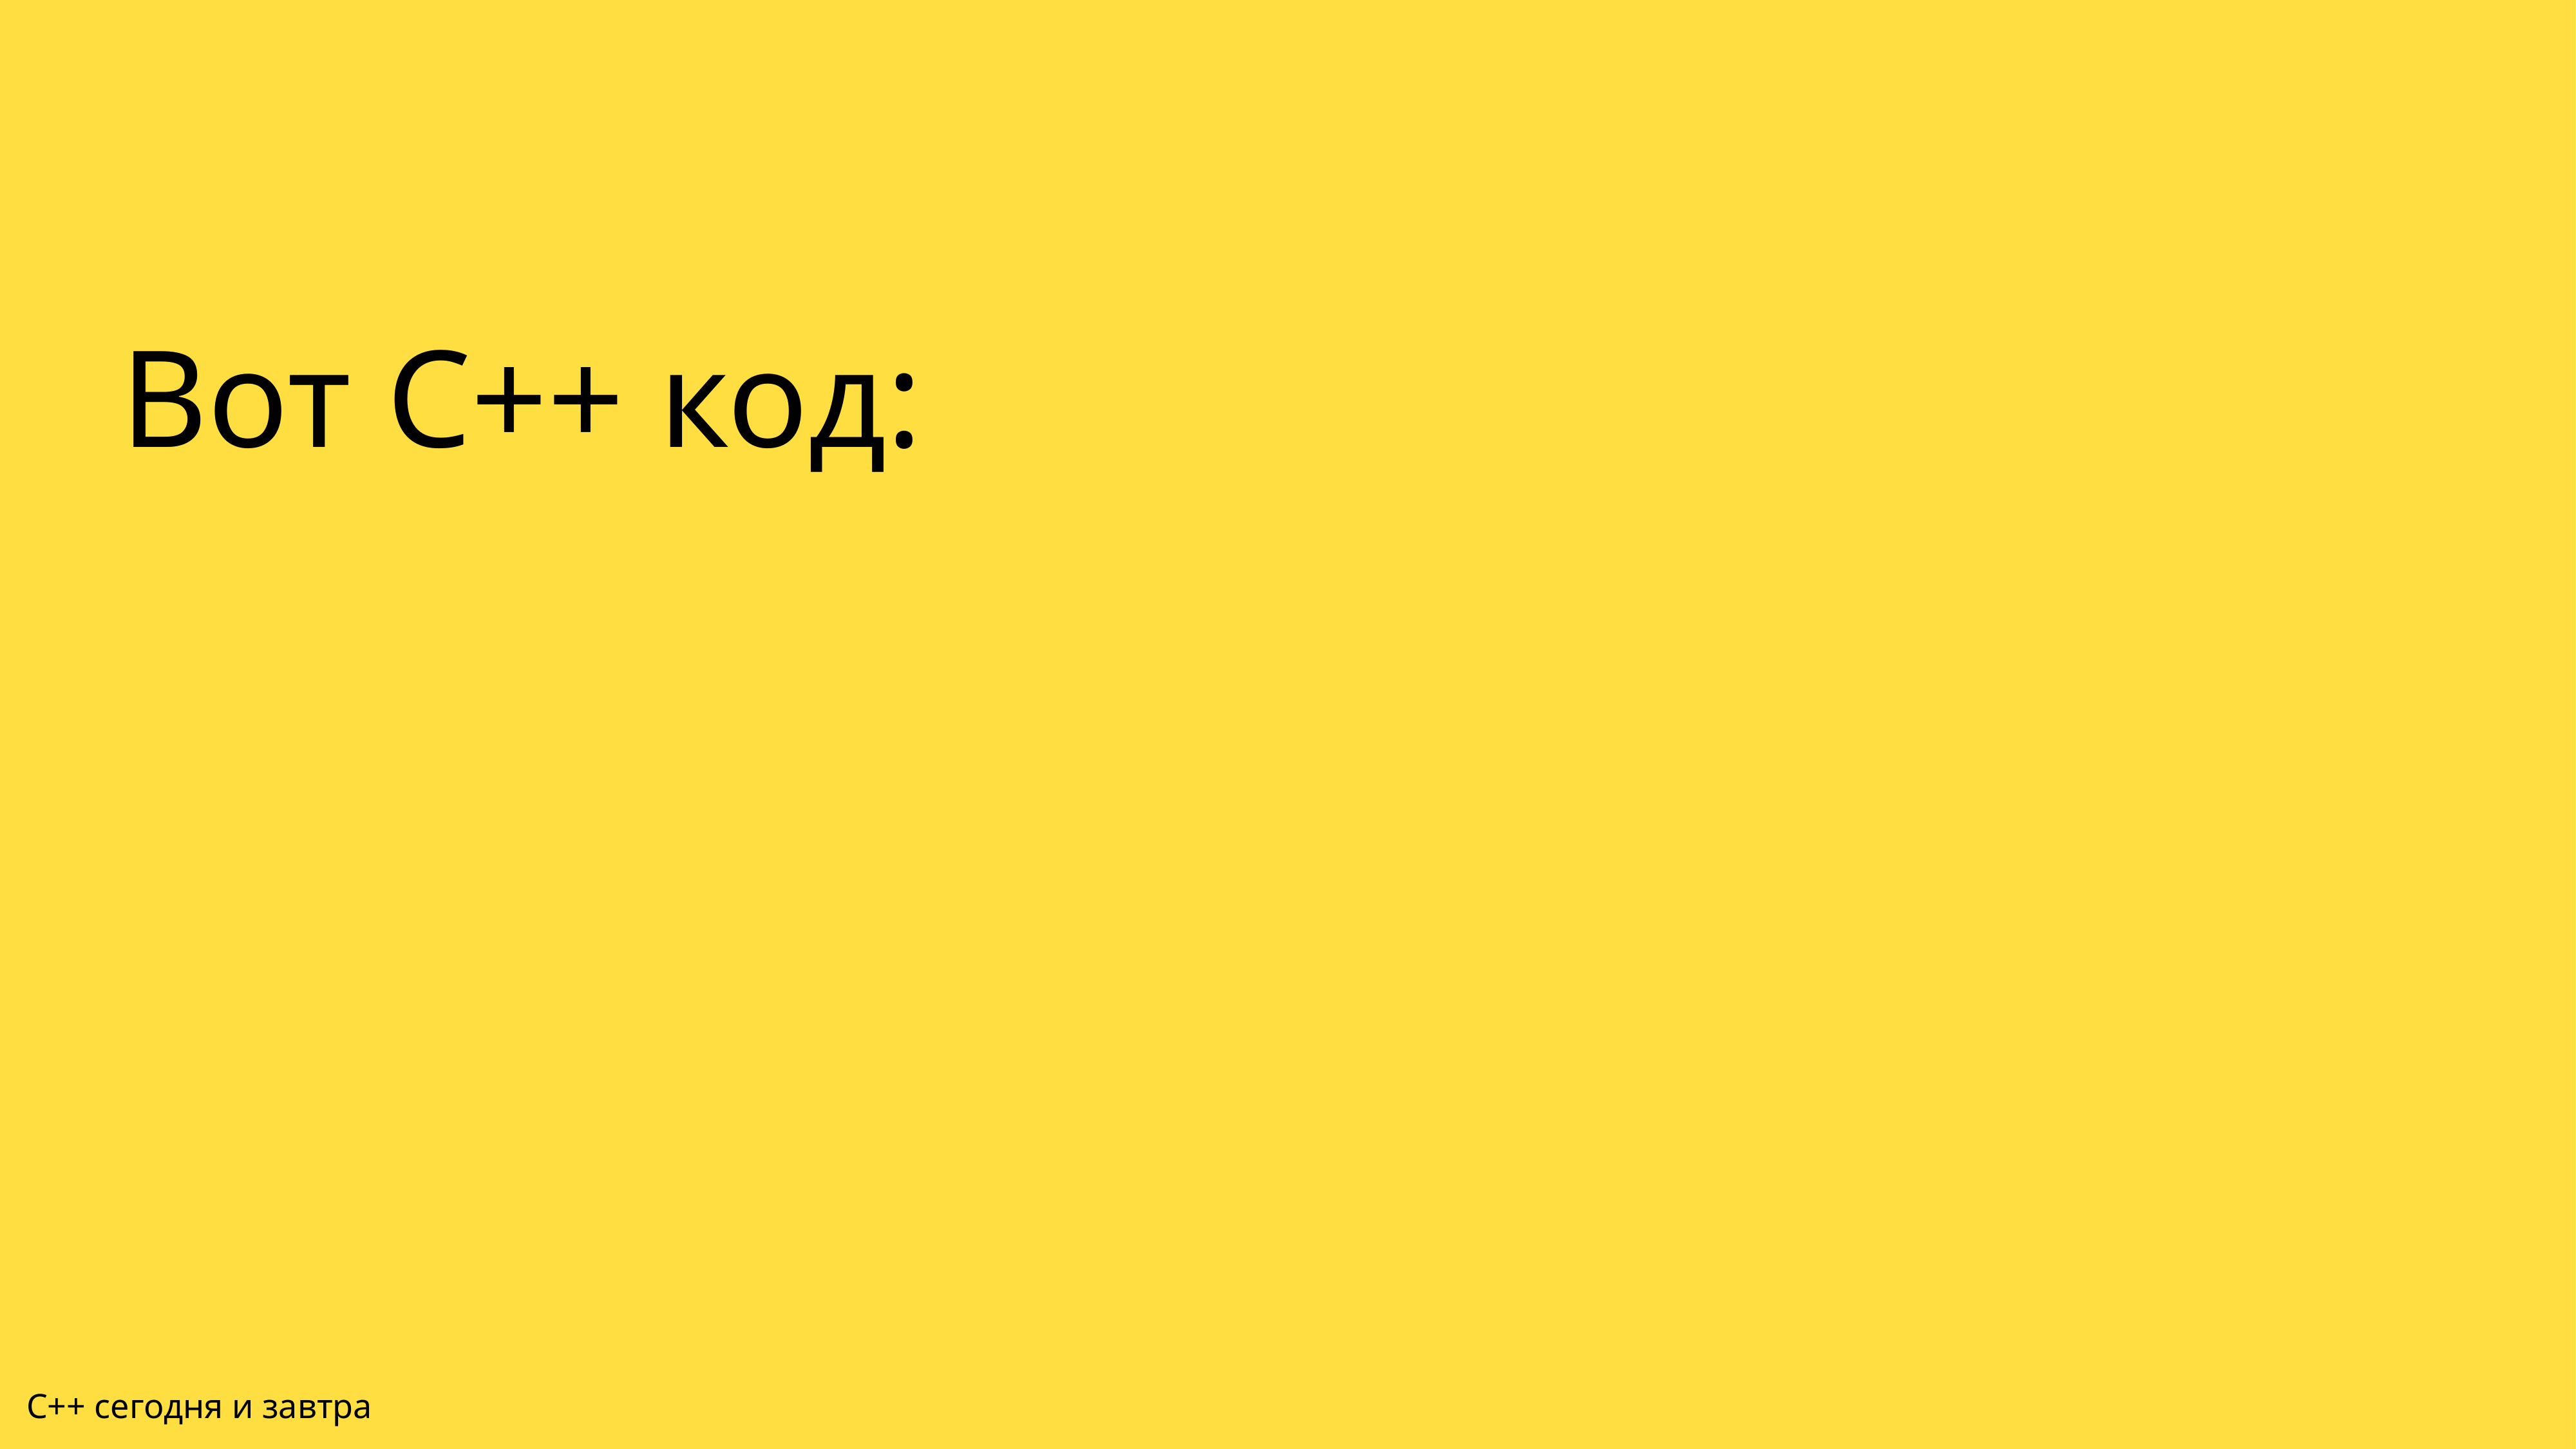

# Вот C++ код:
C++ сегодня и завтра